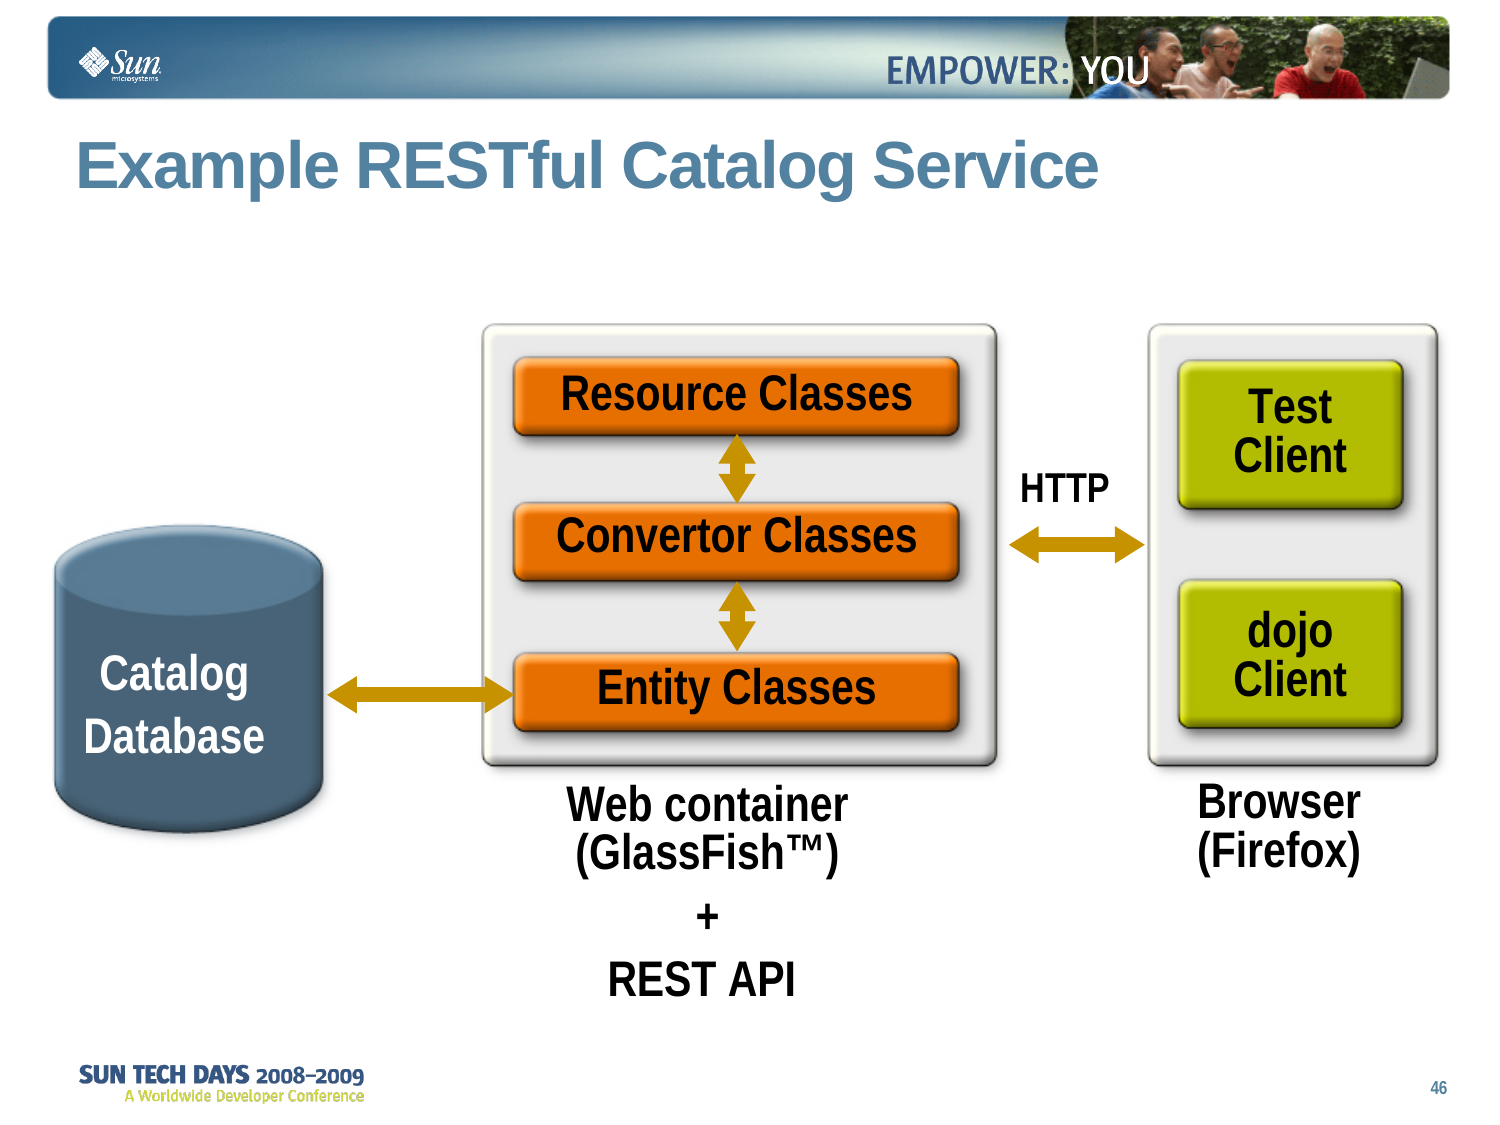

# Example RESTful Catalog Service
Resource Classes
Test
Client
 HTTP
Convertor Classes
dojo
Client
Catalog
Database
Entity Classes
Browser
(Firefox)
Web container
(GlassFish™)
+
REST API